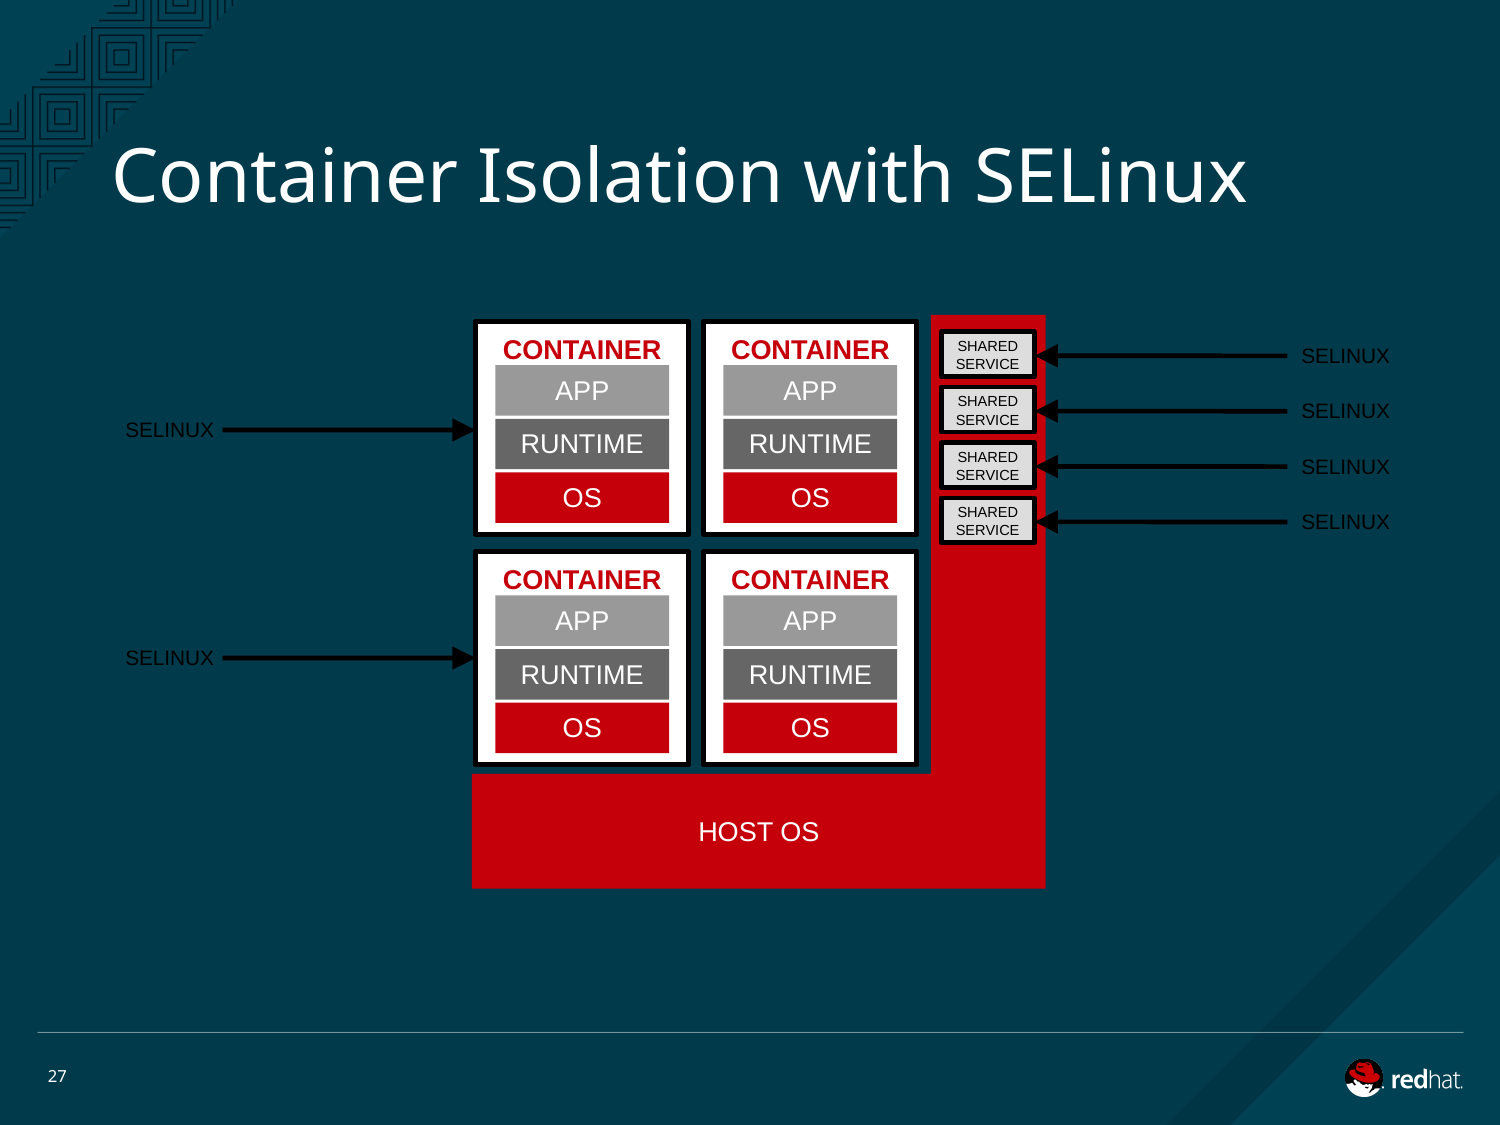

# Container Isolation with SELinux
HOST OS
CONTAINER
CONTAINER
SHARED
SERVICE
SELINUX
APP
APP
SHARED
SERVICE
SELINUX
SELINUX
RUNTIME
RUNTIME
SHARED
SERVICE
SELINUX
OS
OS
SHARED
SERVICE
SELINUX
CONTAINER
CONTAINER
APP
APP
SELINUX
RUNTIME
RUNTIME
OS
OS
27